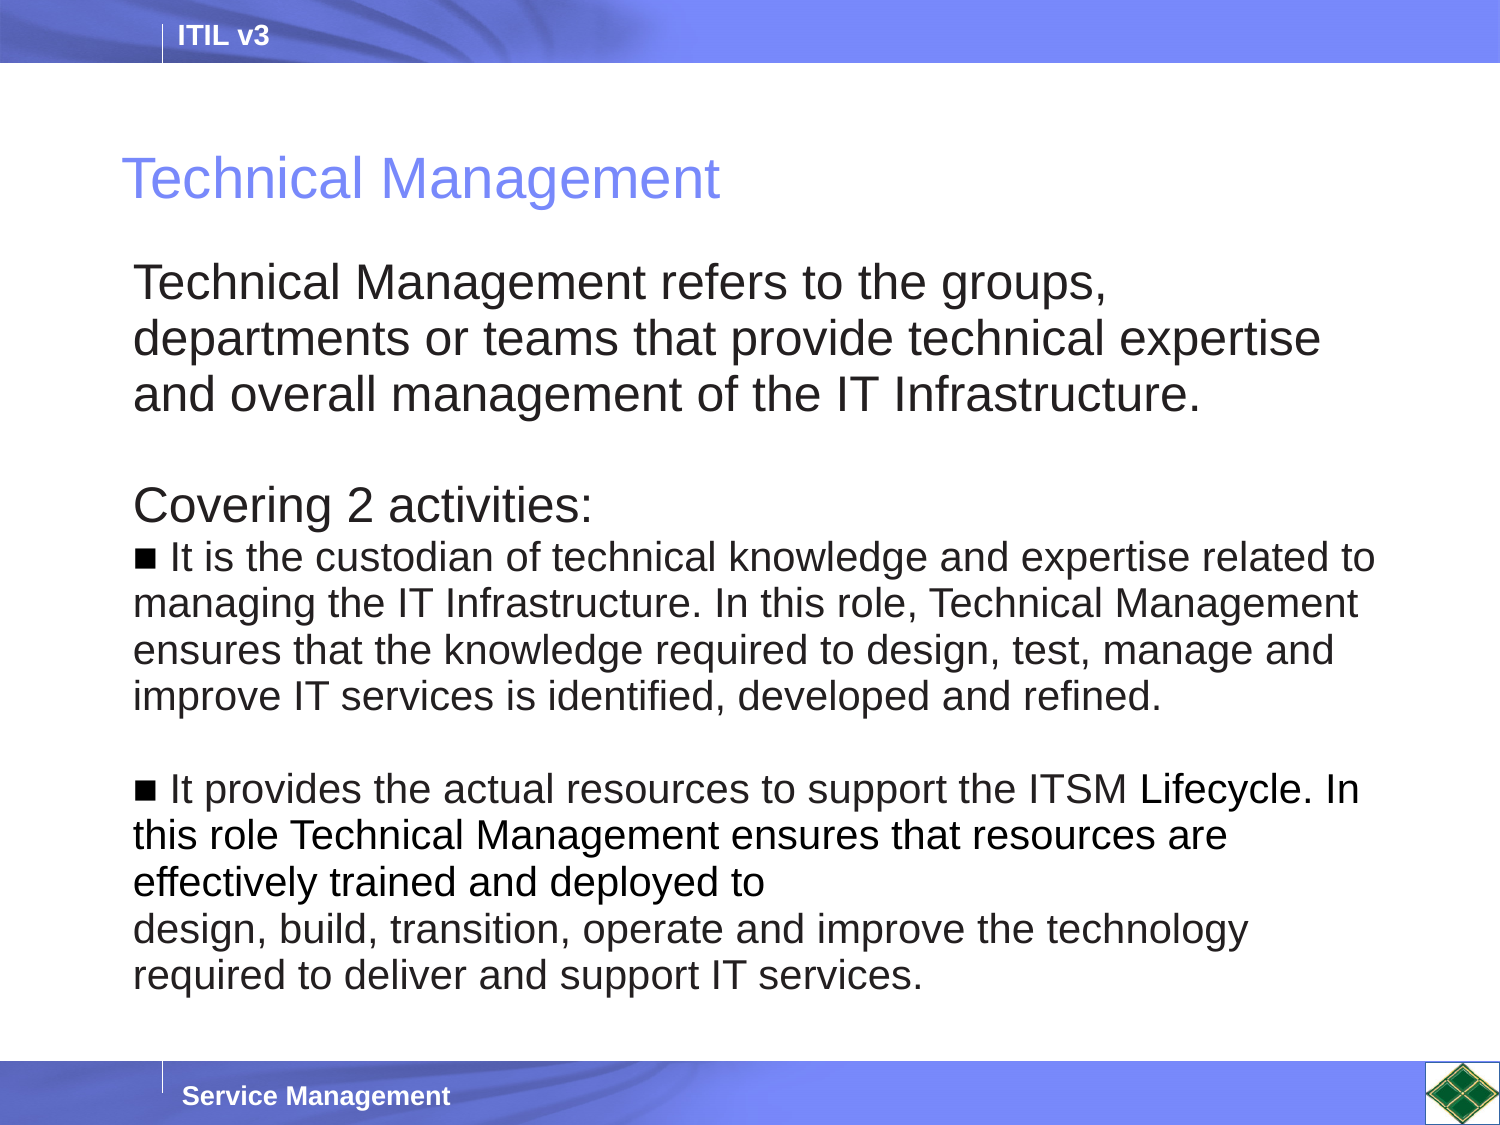

Technical Management
Technical Management refers to the groups, departments or teams that provide technical expertise and overall management of the IT Infrastructure.
Covering 2 activities:
■ It is the custodian of technical knowledge and expertise related to managing the IT Infrastructure. In this role, Technical Management ensures that the knowledge required to design, test, manage and improve IT services is identified, developed and refined.
■ It provides the actual resources to support the ITSM Lifecycle. In this role Technical Management ensures that resources are effectively trained and deployed to
design, build, transition, operate and improve the technology required to deliver and support IT services.